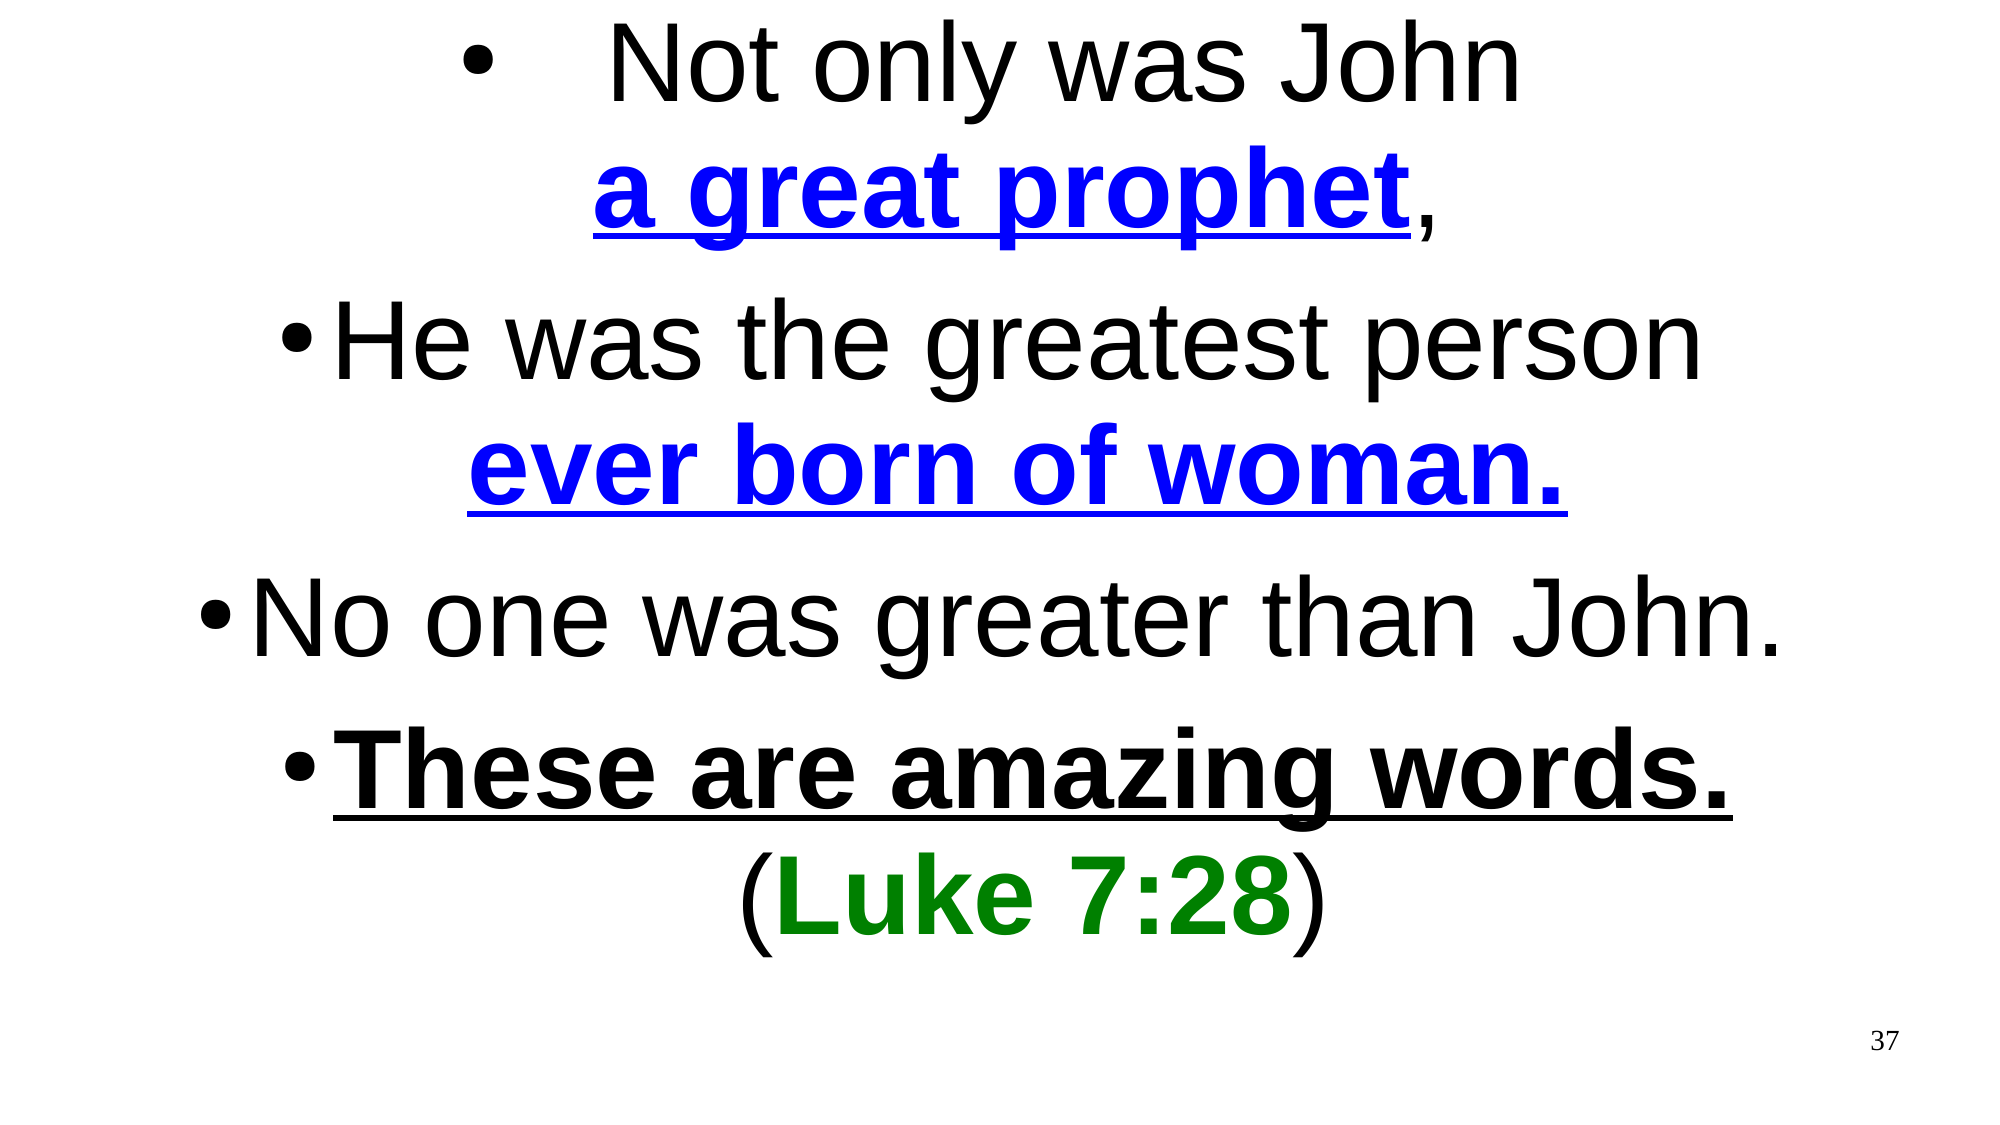

# Not only was John a great prophet,
He was the greatest person
ever born of woman.
No one was greater than John.
These are amazing words.
(Luke 7:28)
37